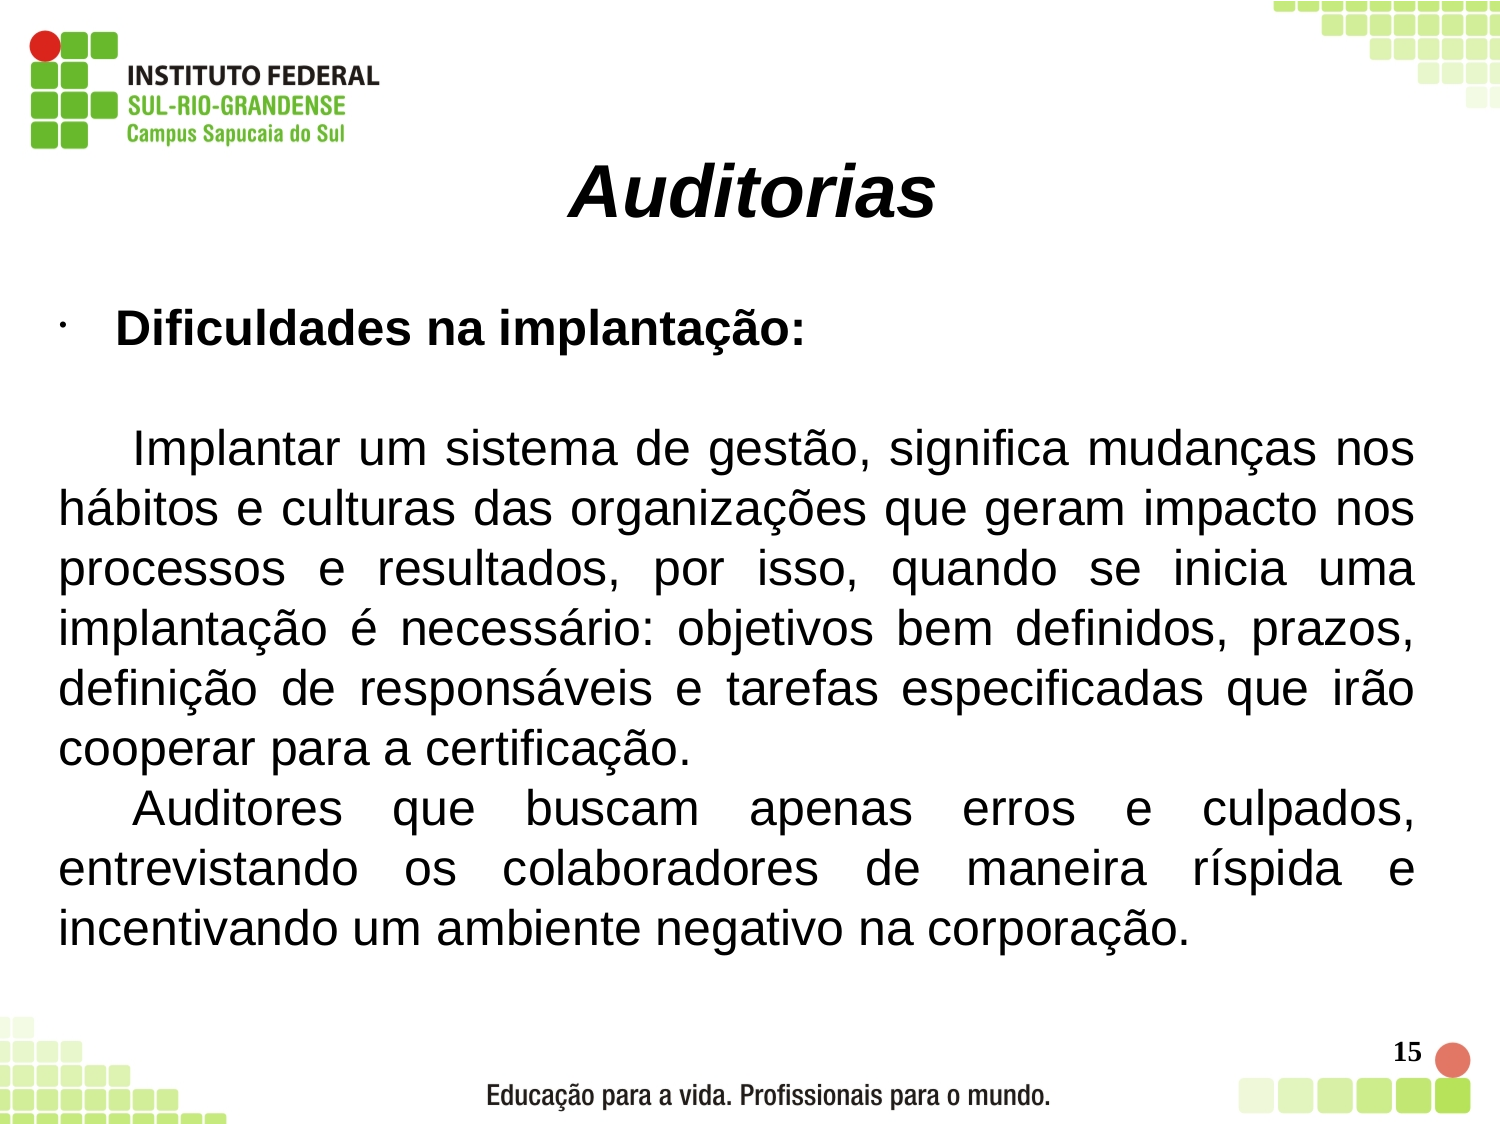

Auditorias
Dificuldades na implantação:
	Implantar um sistema de gestão, significa mudanças nos hábitos e culturas das organizações que geram impacto nos processos e resultados, por isso, quando se inicia uma implantação é necessário: objetivos bem definidos, prazos, definição de responsáveis e tarefas especificadas que irão cooperar para a certificação.
	Auditores que buscam apenas erros e culpados, entrevistando os colaboradores de maneira ríspida e incentivando um ambiente negativo na corporação.